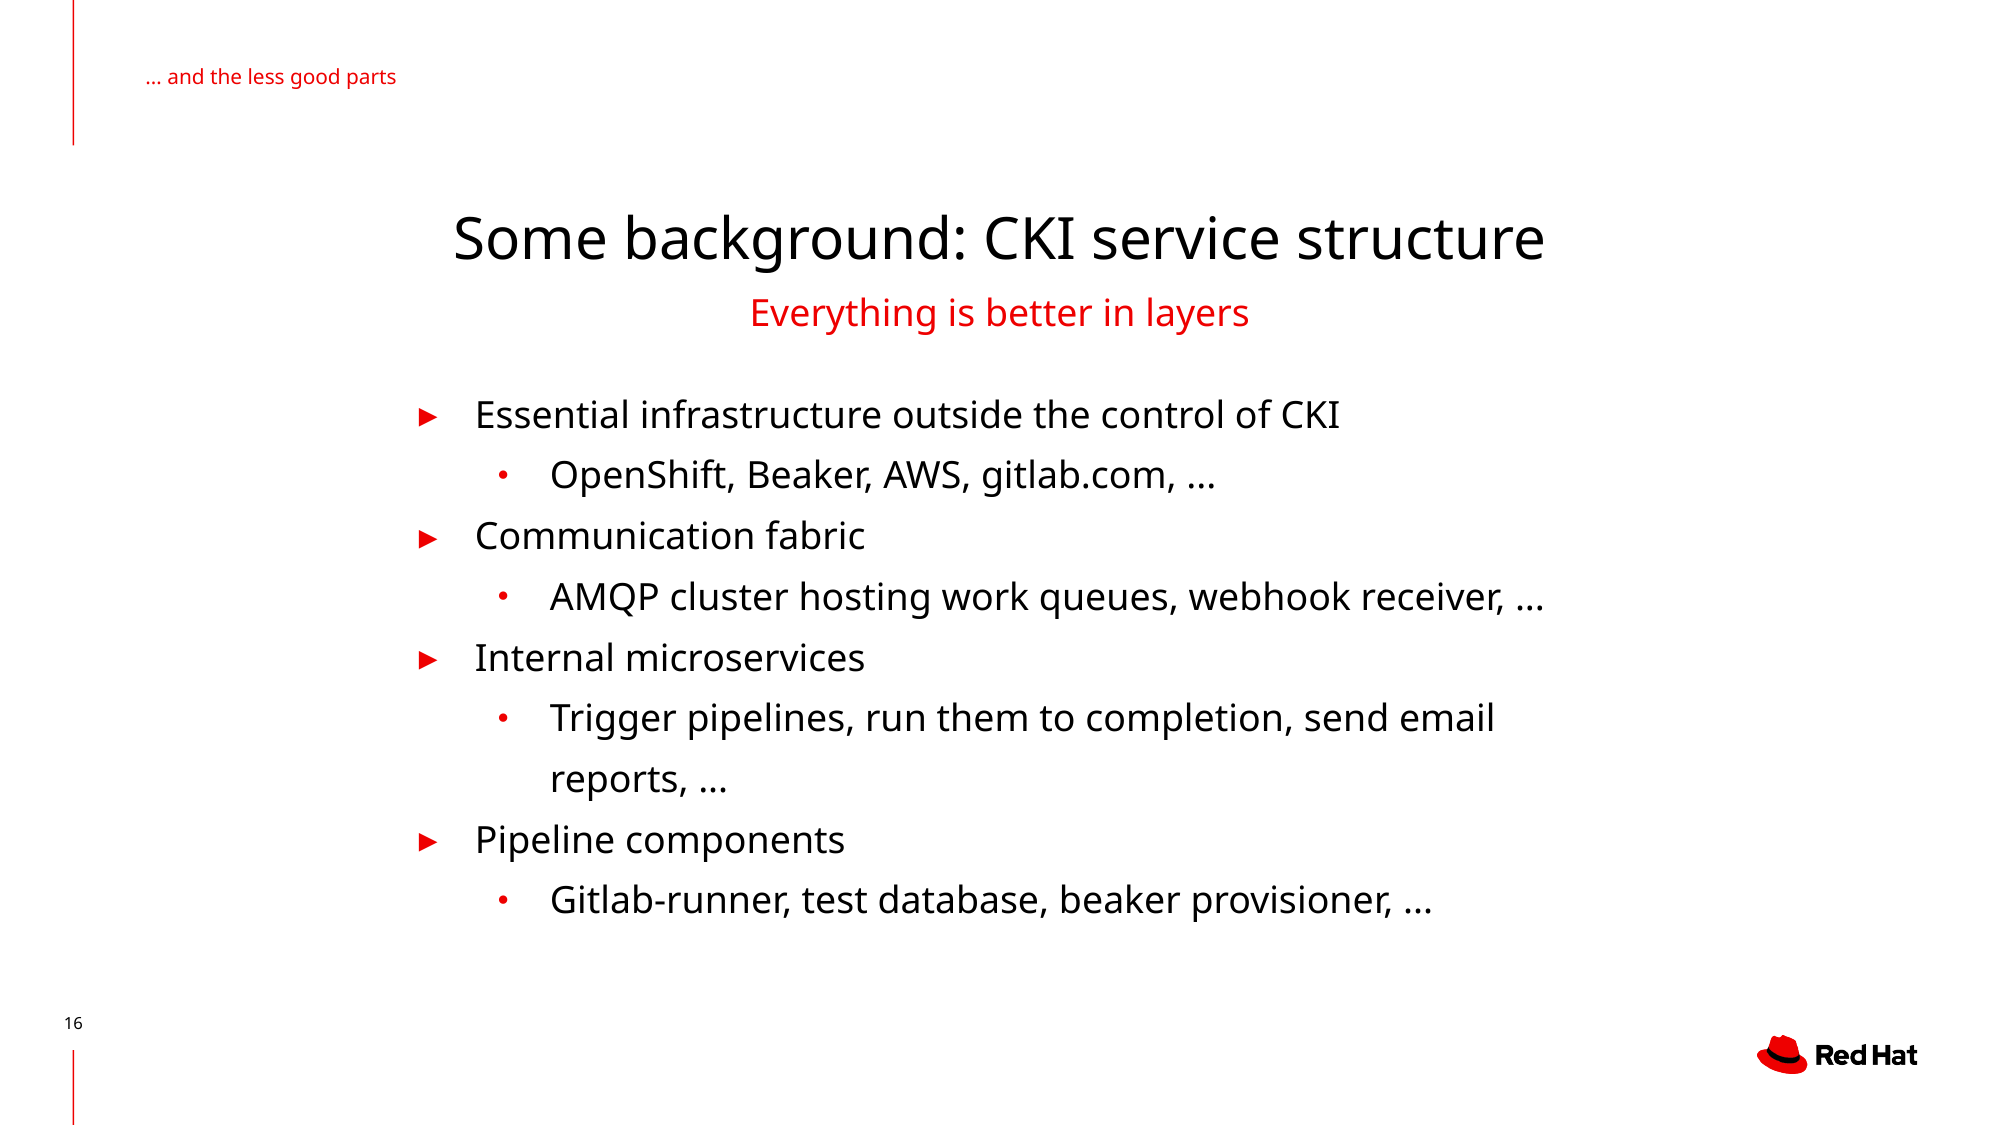

# … and the less good parts
Some background: CKI service structure
Everything is better in layers
Essential infrastructure outside the control of CKI
OpenShift, Beaker, AWS, gitlab.com, ...
Communication fabric
AMQP cluster hosting work queues, webhook receiver, ...
Internal microservices
Trigger pipelines, run them to completion, send email reports, ...
Pipeline components
Gitlab-runner, test database, beaker provisioner, ...